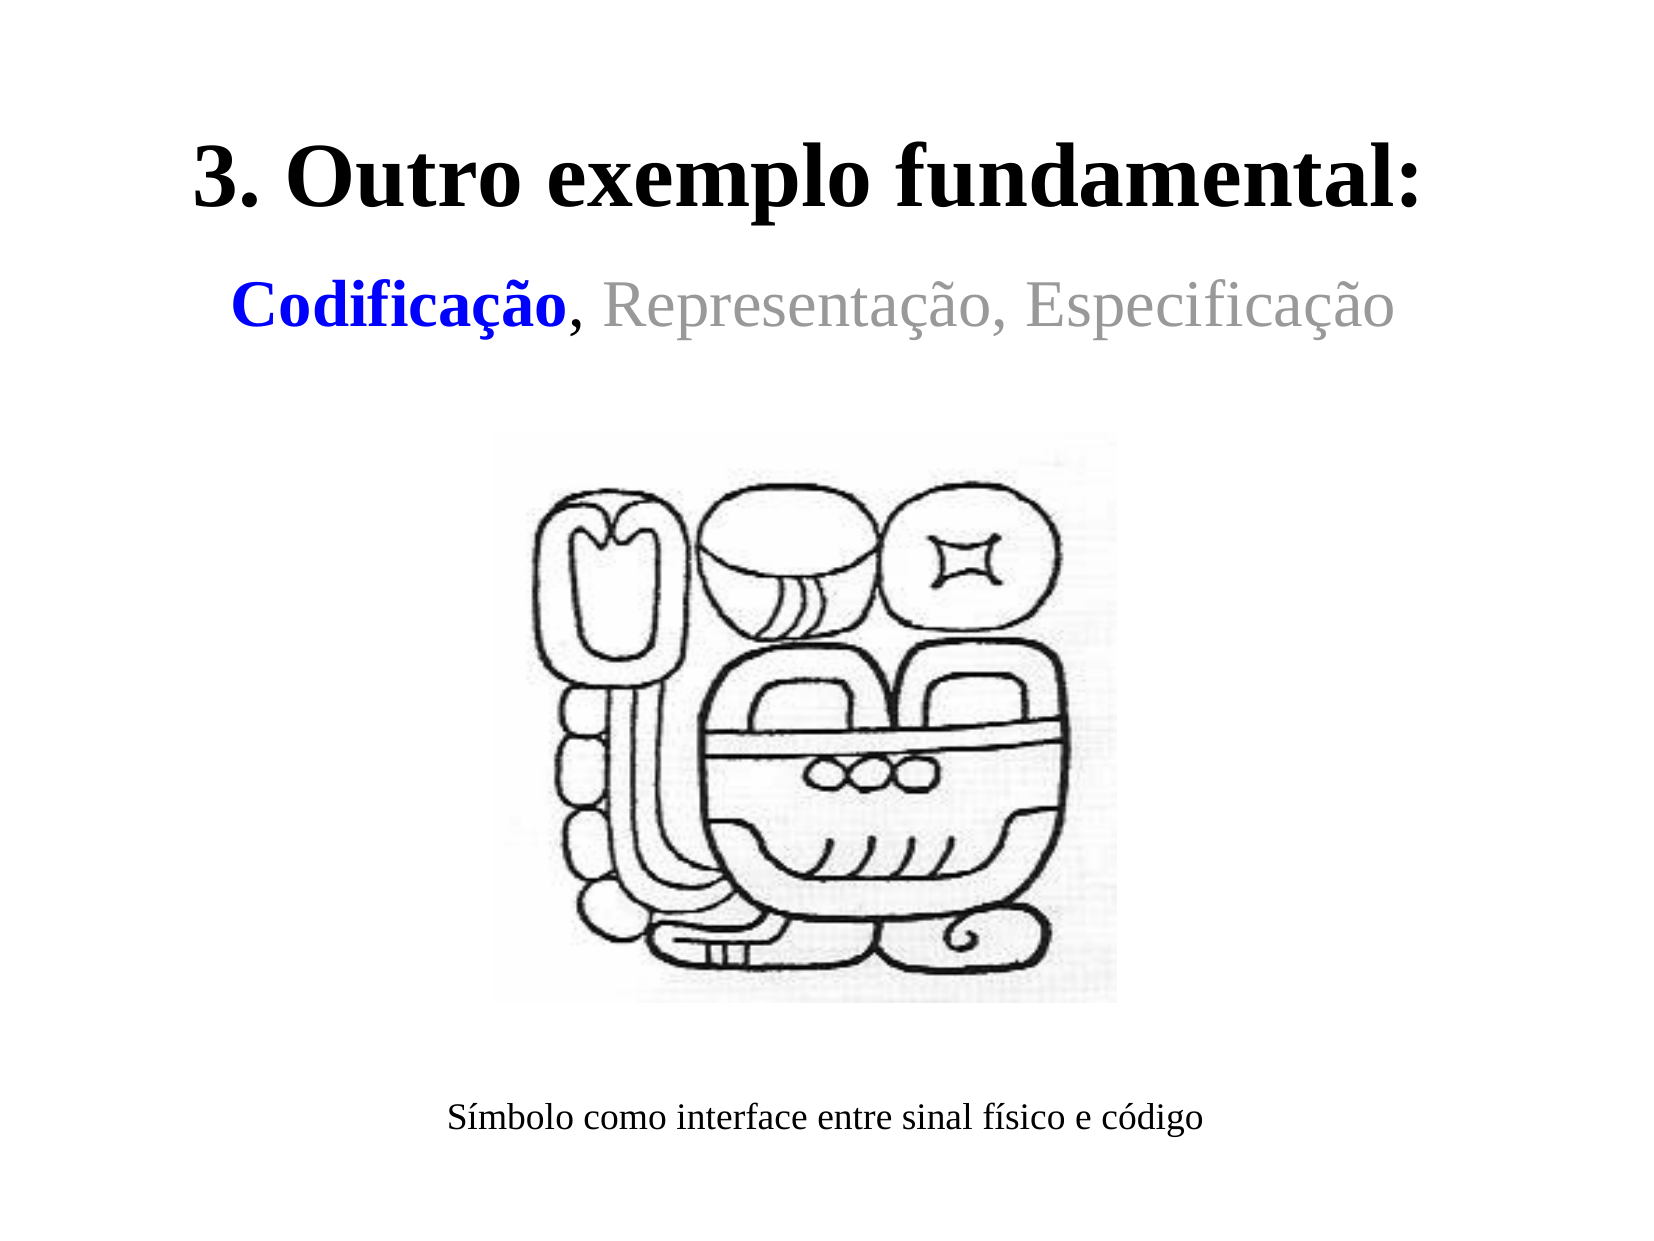

# 3. Outro exemplo fundamental:
Codificação, Representação, Especificação
Símbolo como interface entre sinal físico e código